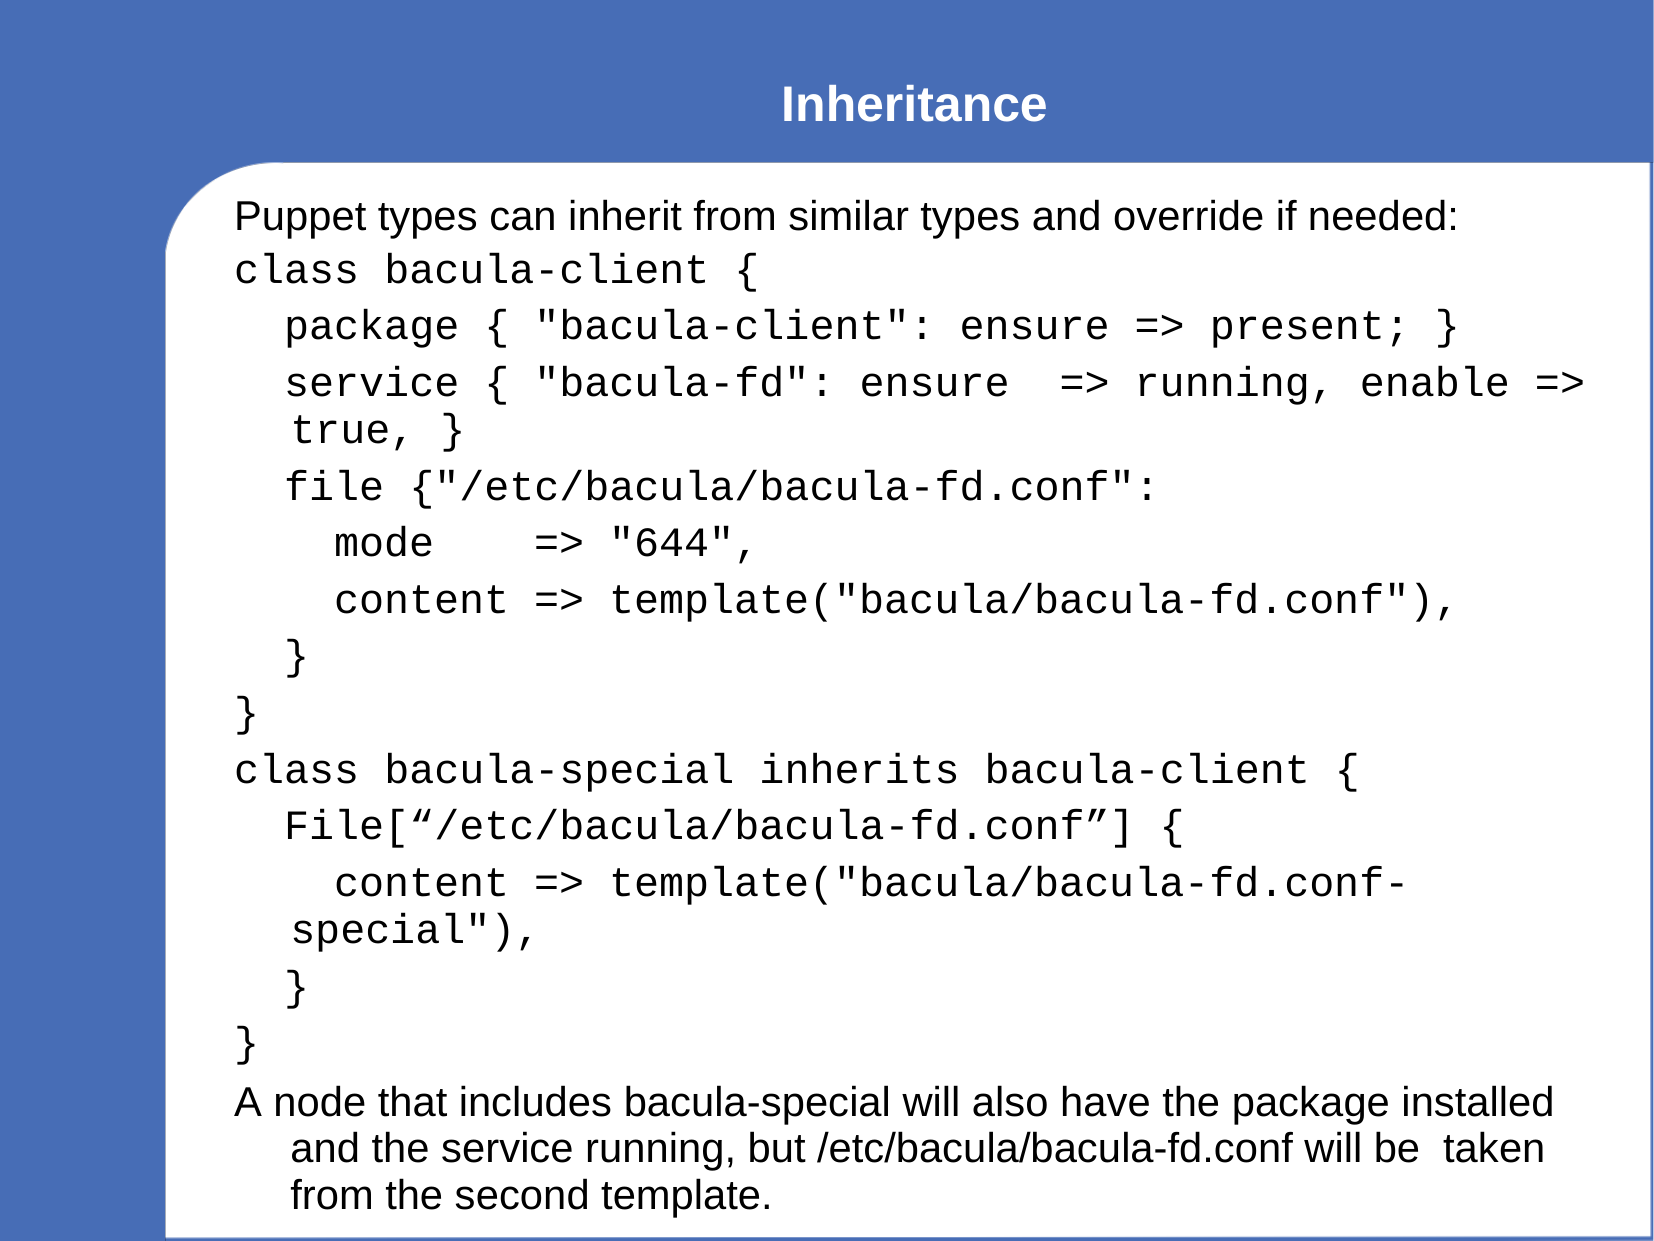

# Inheritance
Puppet types can inherit from similar types and override if needed:
class bacula-client {
 package { "bacula-client": ensure => present; }
 service { "bacula-fd": ensure => running, enable => true, }
 file {"/etc/bacula/bacula-fd.conf":
 mode => "644",
 content => template("bacula/bacula-fd.conf"),
 }
}
class bacula-special inherits bacula-client {
 File[“/etc/bacula/bacula-fd.conf”] {
 content => template("bacula/bacula-fd.conf-special"),
 }
}
A node that includes bacula-special will also have the package installed and the service running, but /etc/bacula/bacula-fd.conf will be taken from the second template.